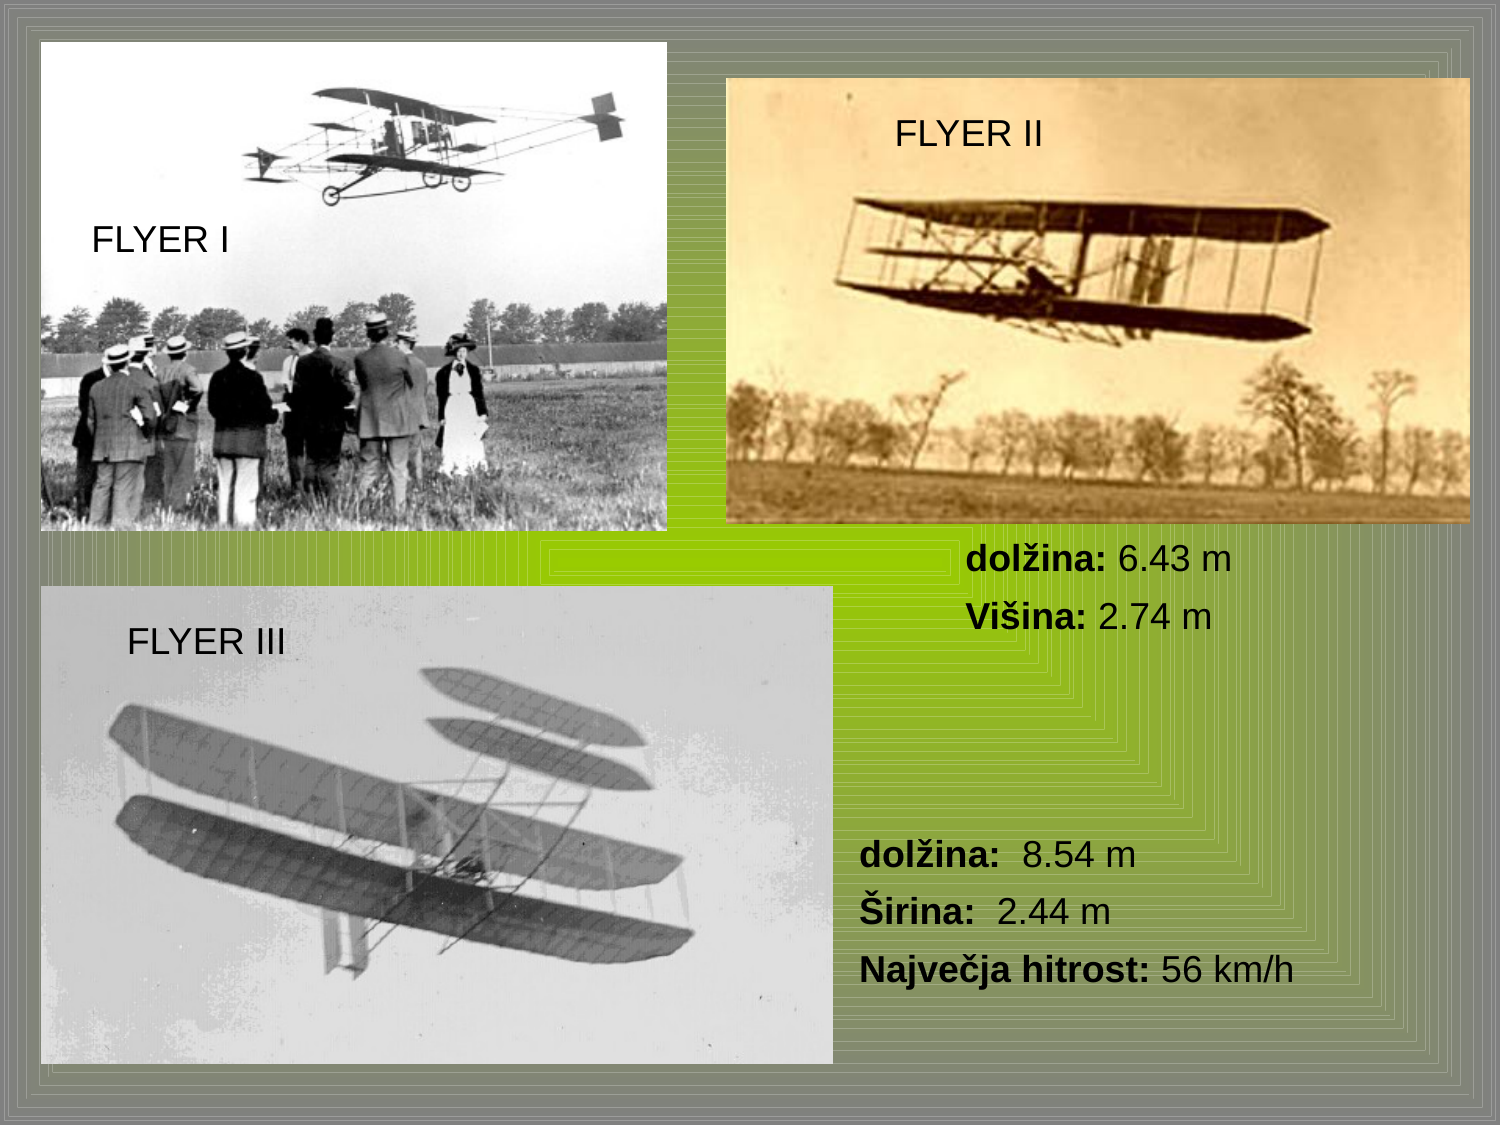

FLYER II
FLYER I
dolžina: 6.43 m
Višina: 2.74 m
FLYER III
dolžina:  8.54 m
Širina:  2.44 m
Največja hitrost: 56 km/h